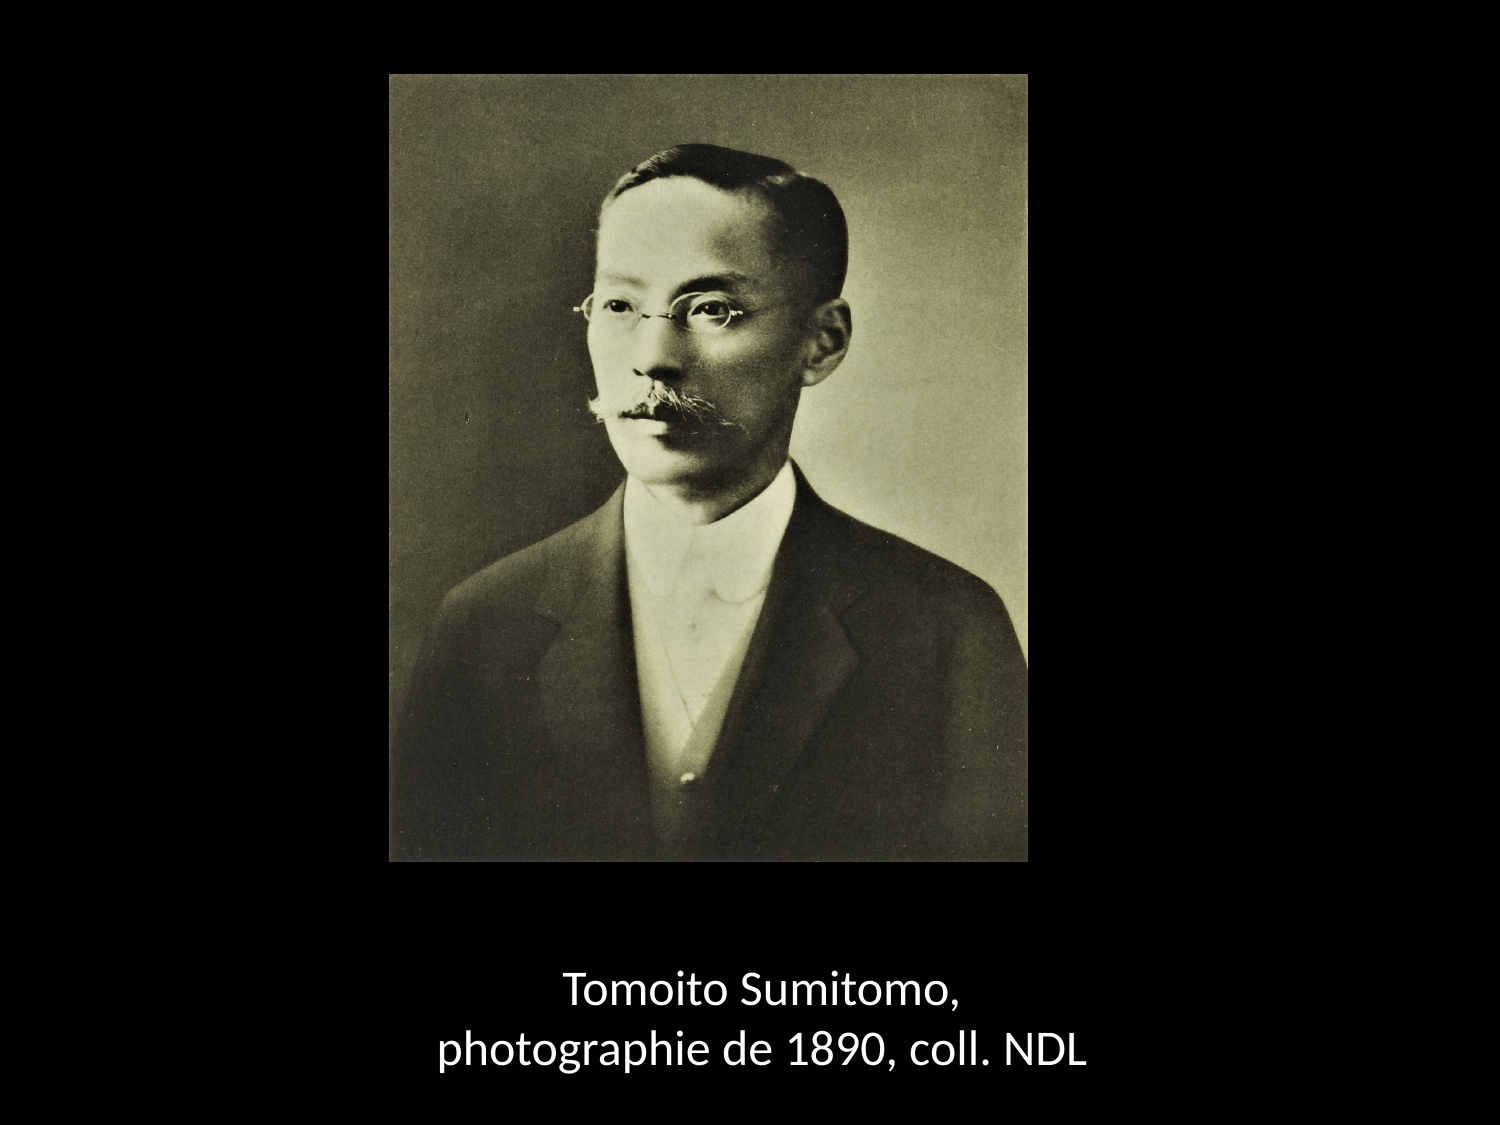

# Tomoito Sumitomo, photographie de 1890, coll. NDL